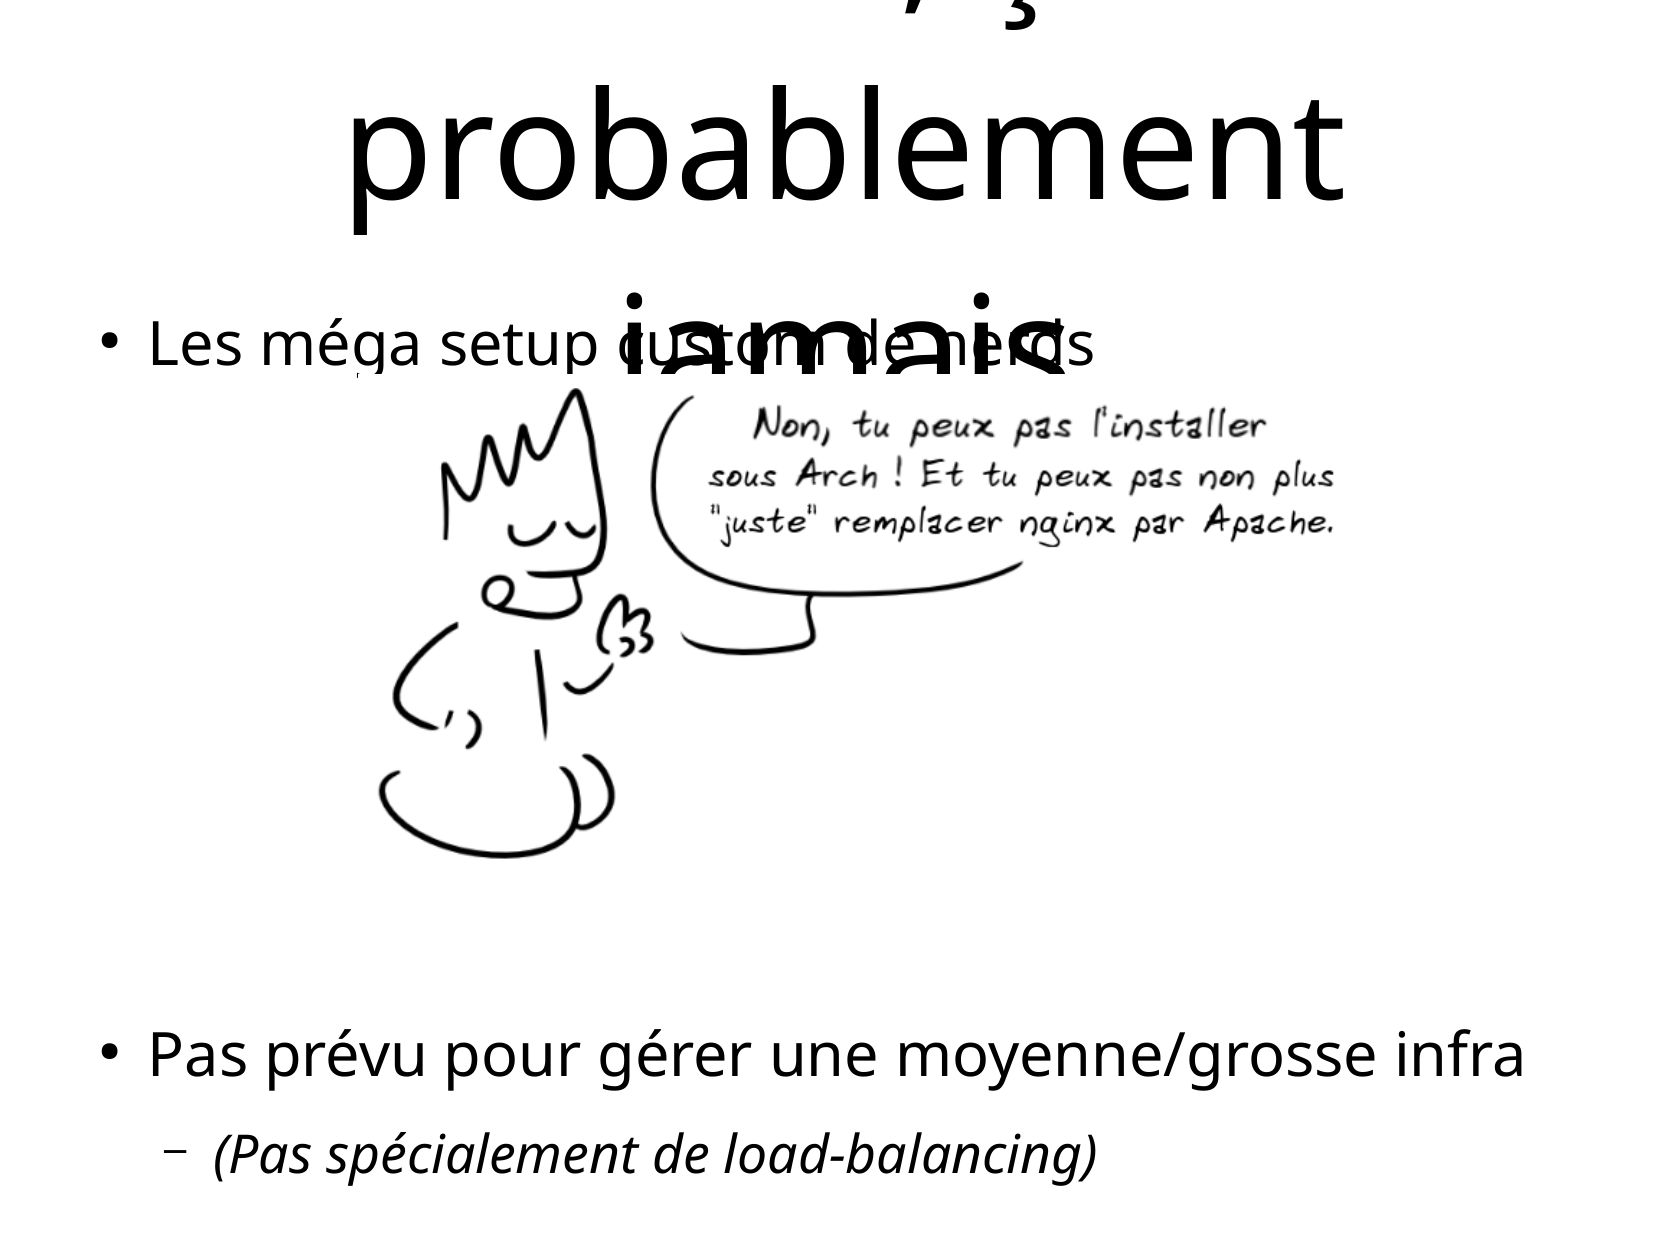

# YunoHost, ça fera probablement jamais
Les méga setup custom de nerds
Pas prévu pour gérer une moyenne/grosse infra
(Pas spécialement de load-balancing)